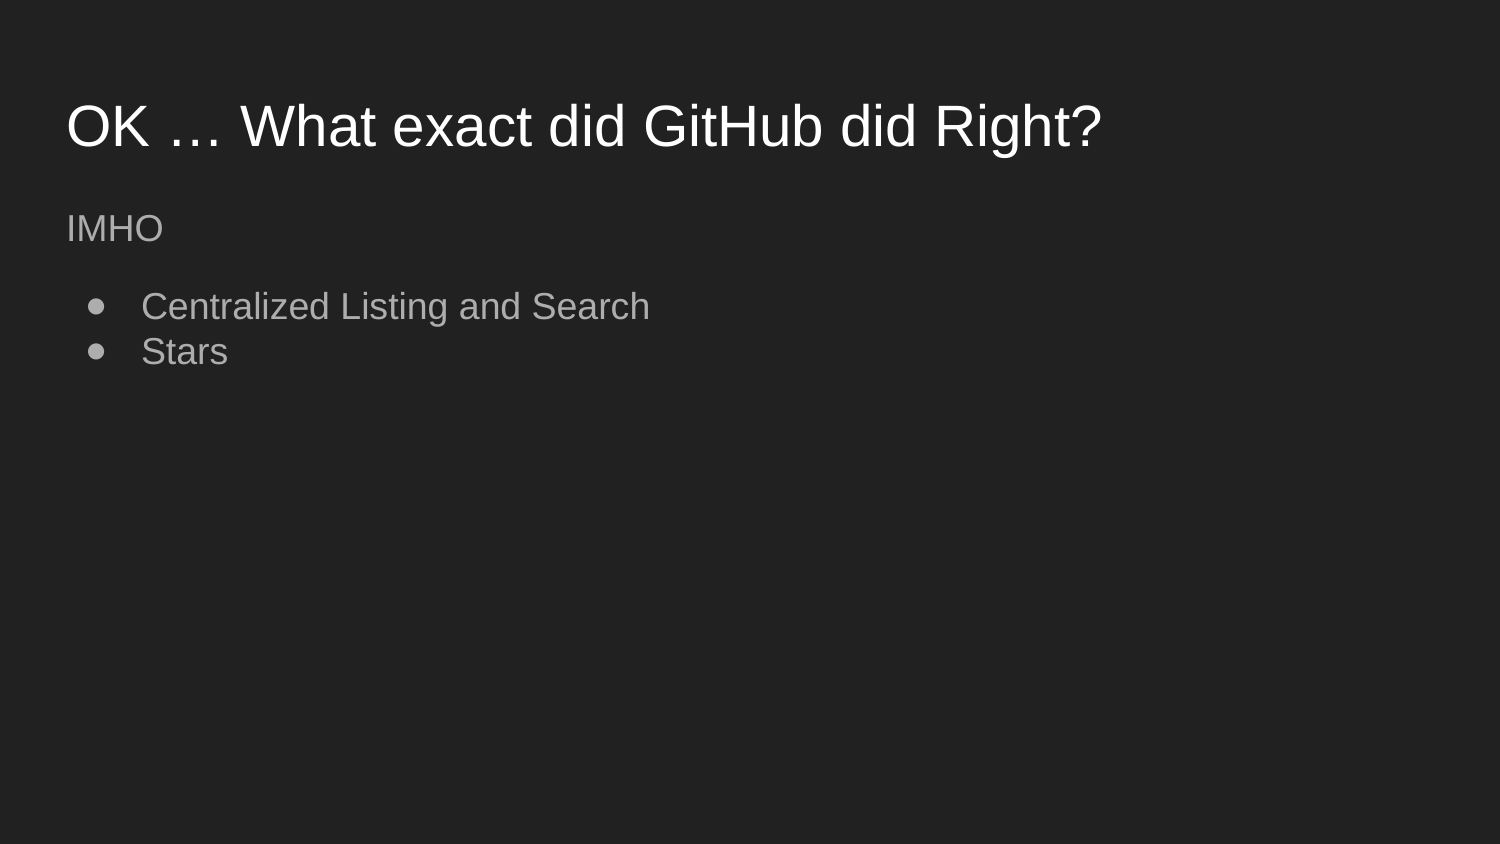

# OK … What exact did GitHub did Right?
IMHO
Centralized Listing and Search
Stars